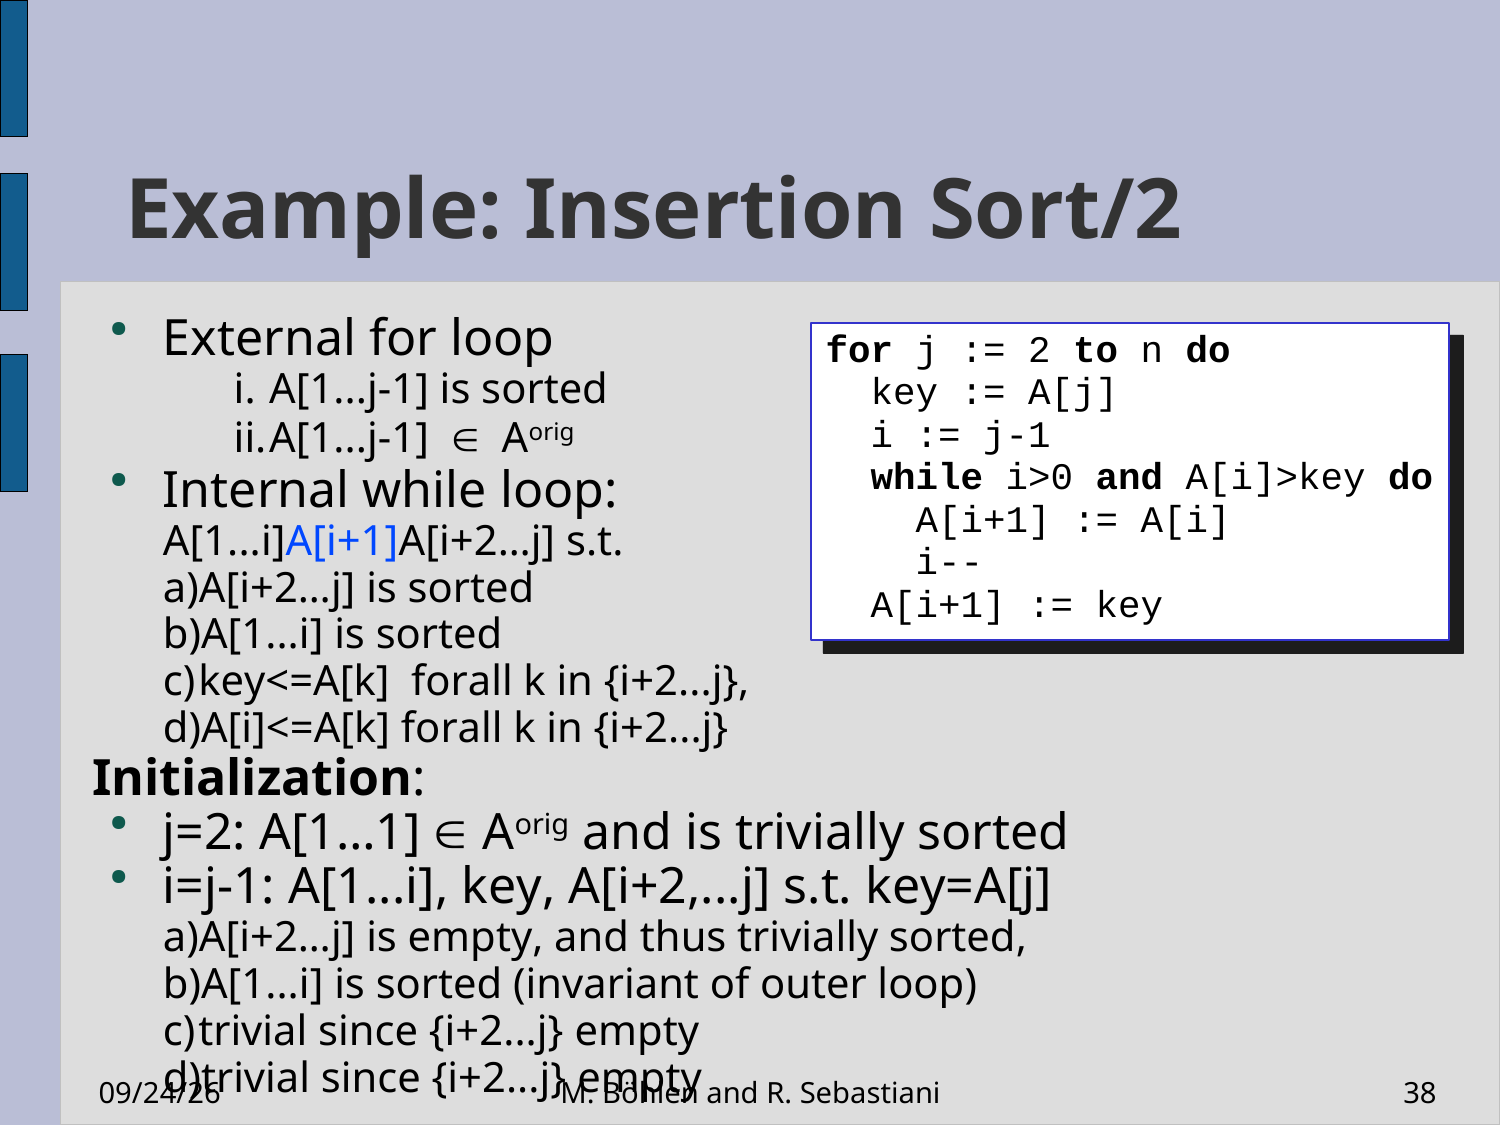

# Example: Insertion Sort/2
External for loop
A[1...j-1] is sorted
A[1...j-1]  Aorig
Internal while loop:
A[1...i]A[i+1]A[i+2…j] s.t.
A[i+2…j] is sorted
A[1...i] is sorted
key<=A[k] forall k in {i+2...j},
A[i]<=A[k] forall k in {i+2...j}
Initialization:
j=2: A[1…1]  Aorig and is trivially sorted
i=j-1: A[1...i], key, A[i+2,...j] s.t. key=A[j]
A[i+2…j] is empty, and thus trivially sorted,
A[1...i] is sorted (invariant of outer loop)
trivial since {i+2...j} empty
trivial since {i+2...j} empty
for j := 2 to n do
 key := A[j]
 i := j-1
 while i>0 and A[i]>key do
 A[i+1] := A[i]
 i--
 A[i+1] := key
M. Böhlen and R. Sebastiani
38